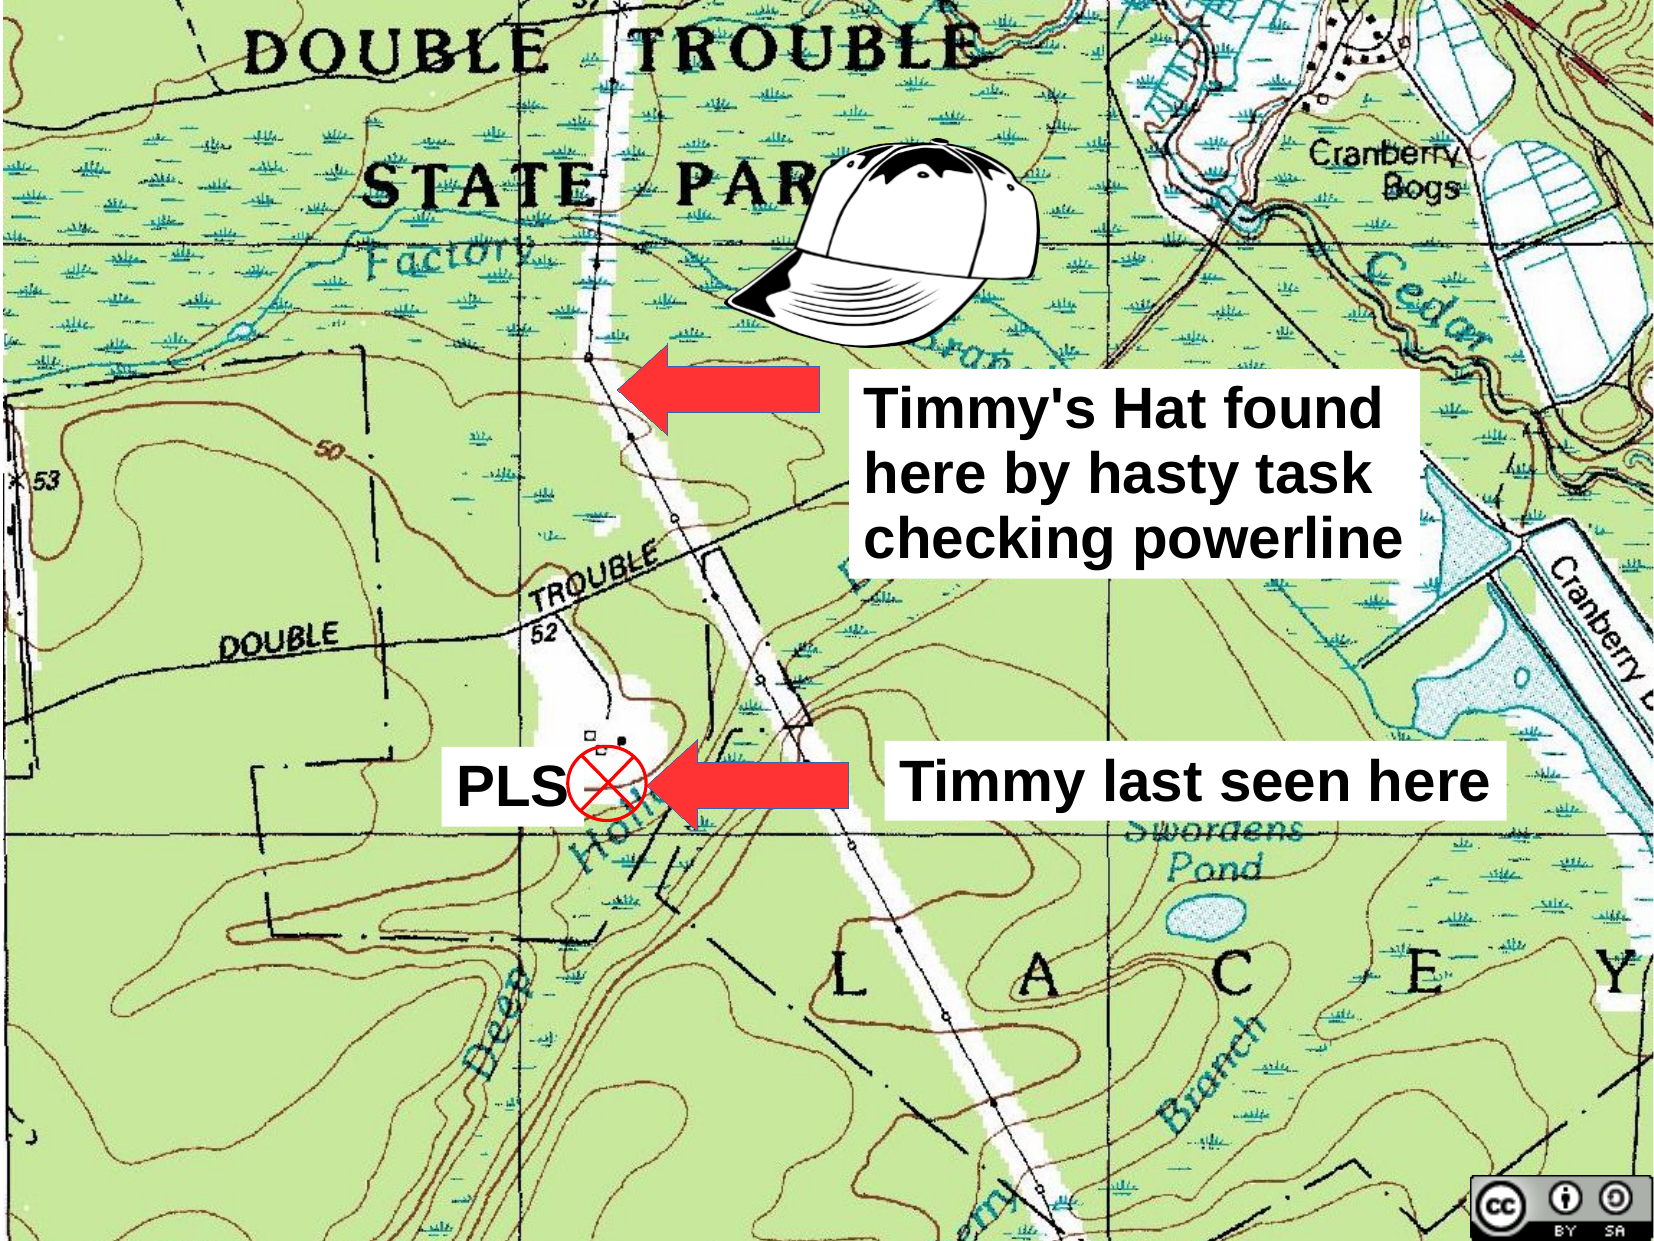

Timmy's Hat found
here by hasty task
checking powerline
Timmy last seen here
PLS